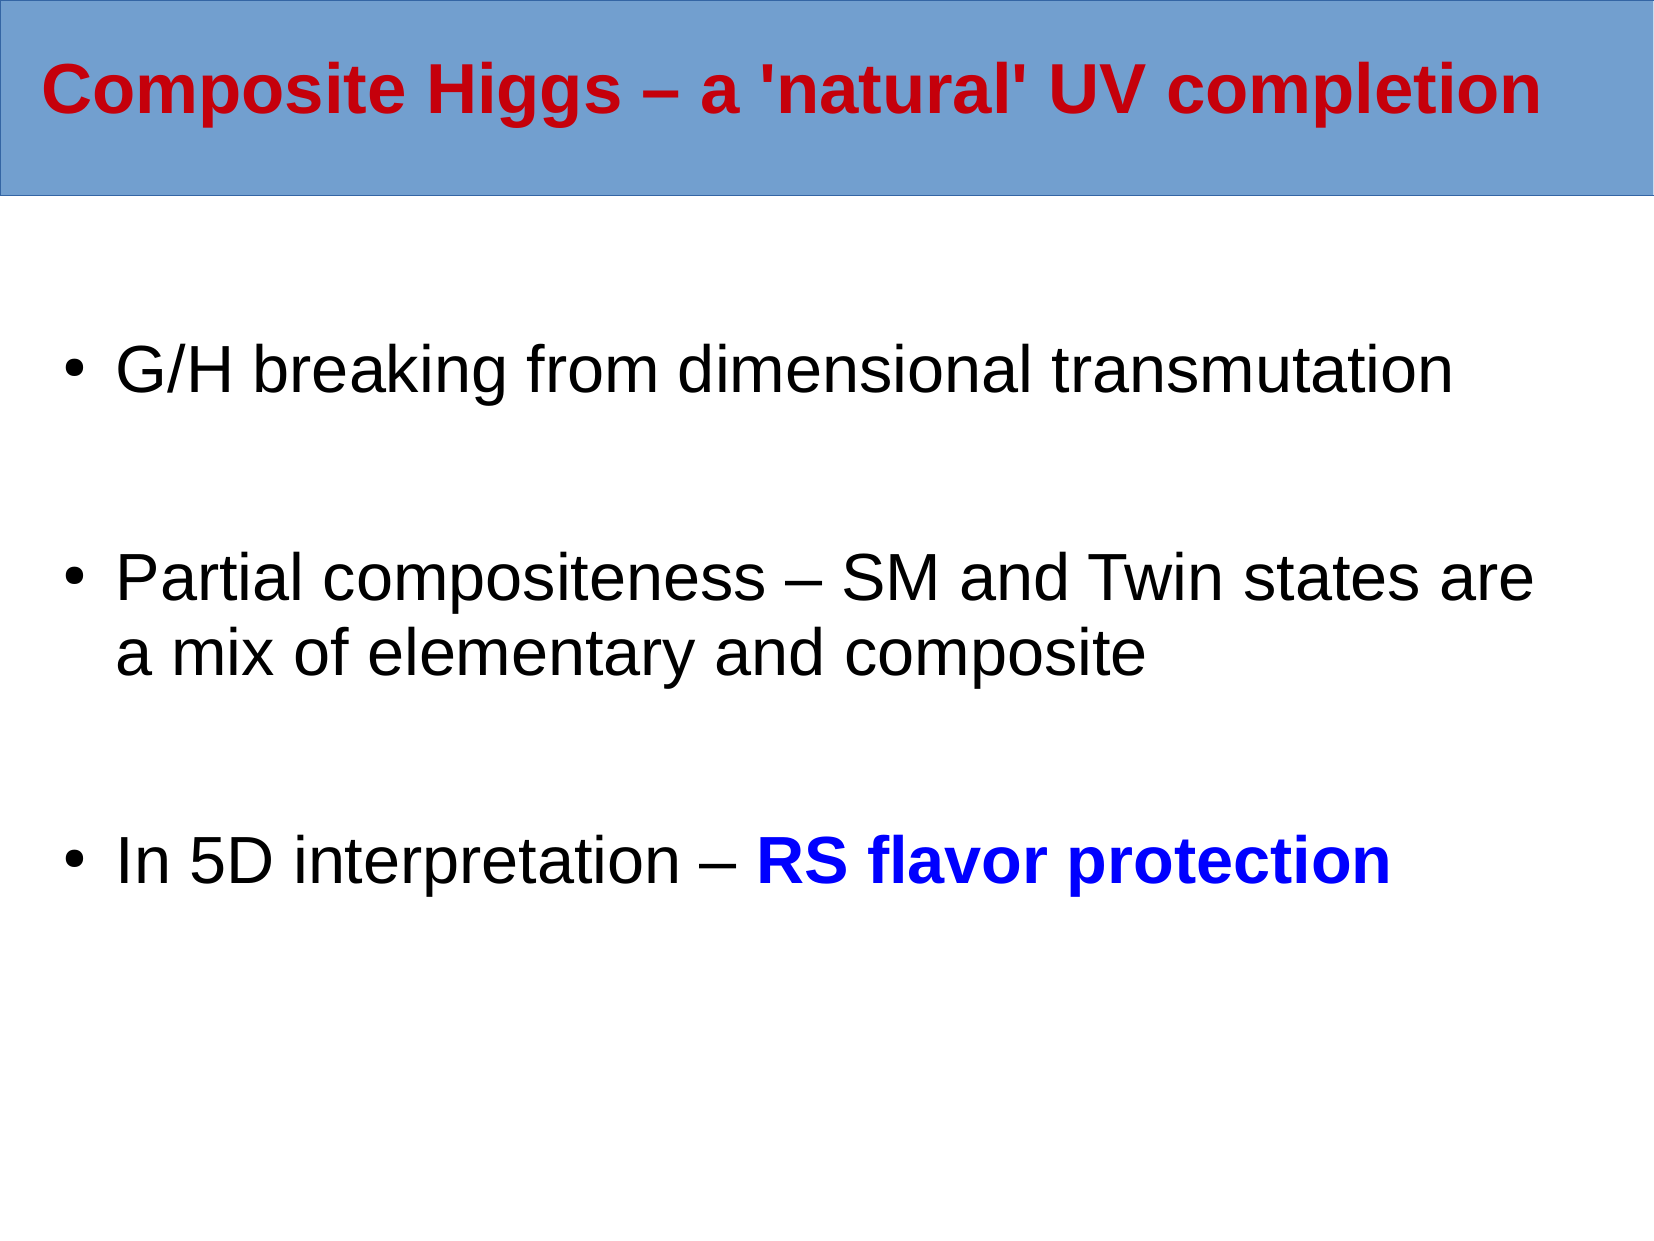

# Composite Higgs – a 'natural' UV completion
G/H breaking from dimensional transmutation
Partial compositeness – SM and Twin states are a mix of elementary and composite
In 5D interpretation – RS flavor protection